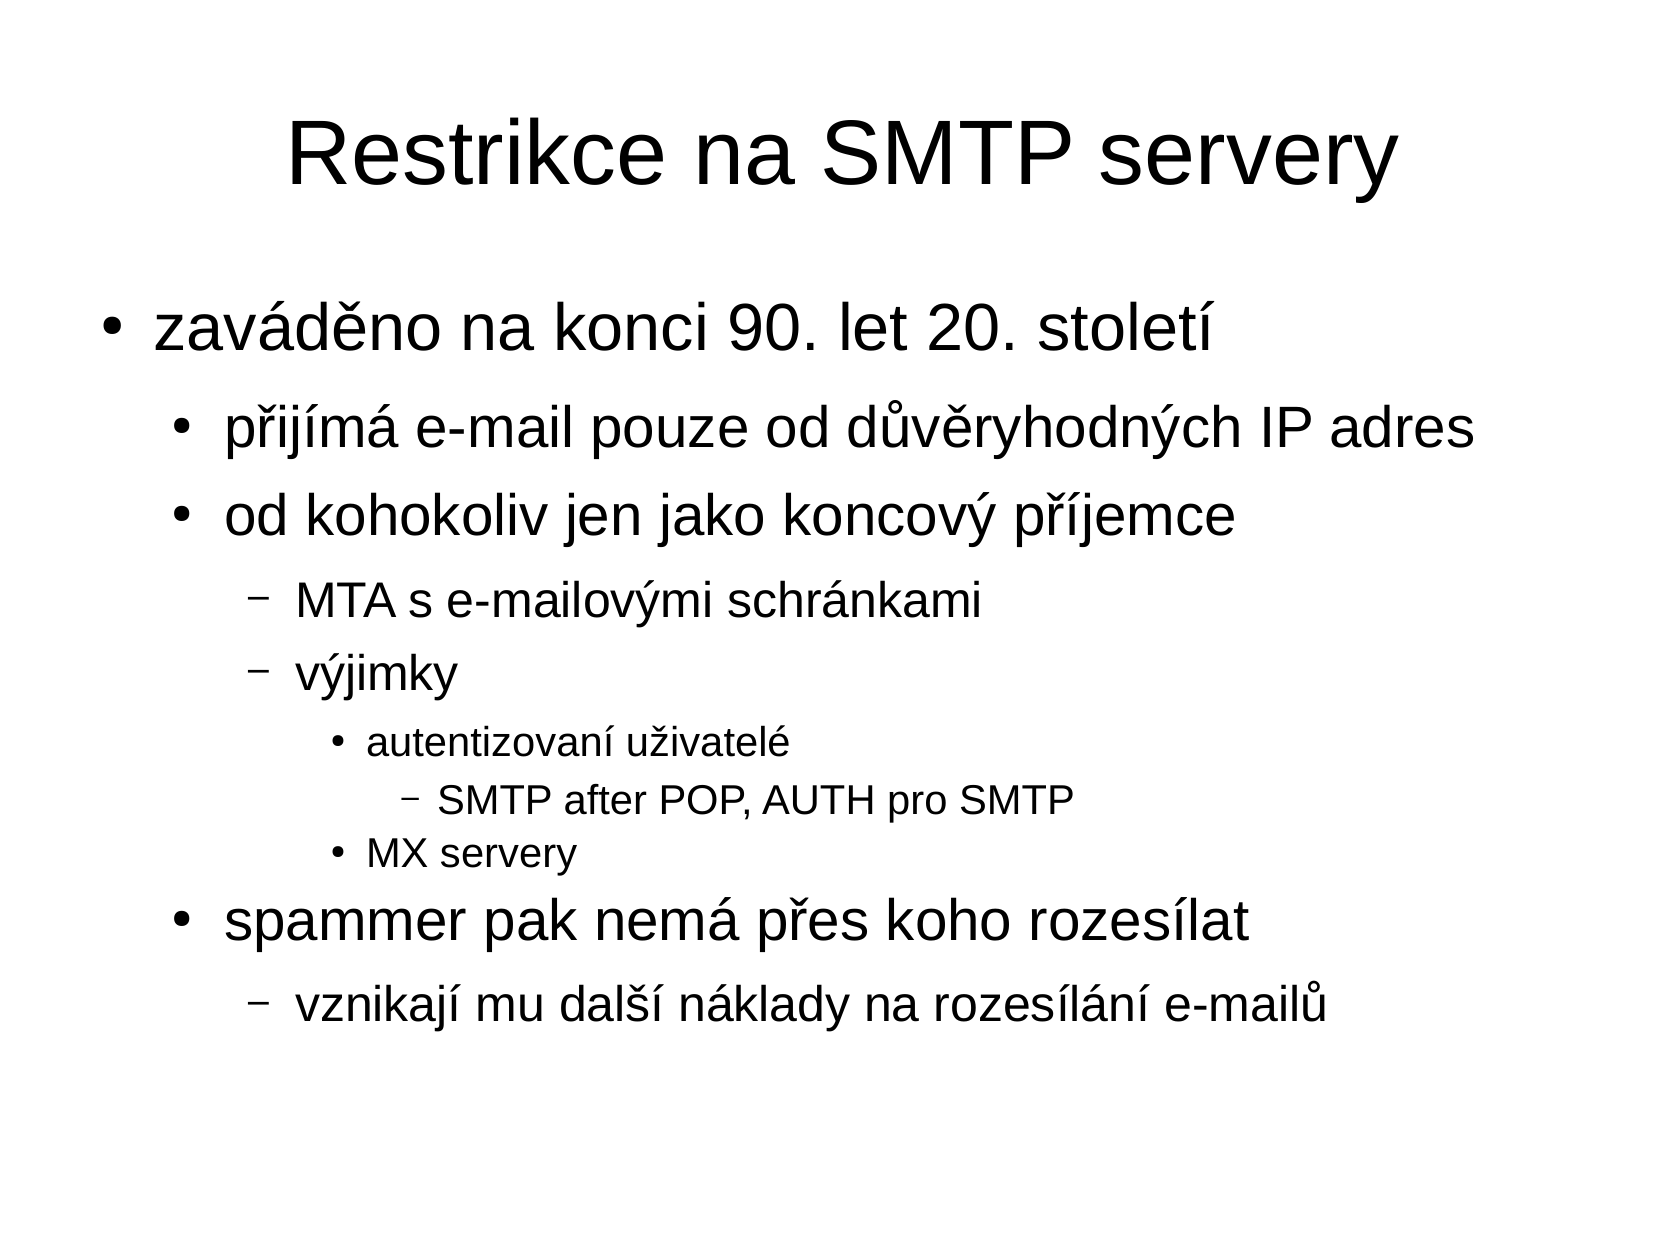

# Restrikce na SMTP servery
zaváděno na konci 90. let 20. století
přijímá e-mail pouze od důvěryhodných IP adres
od kohokoliv jen jako koncový příjemce
MTA s e-mailovými schránkami
výjimky
autentizovaní uživatelé
SMTP after POP, AUTH pro SMTP
MX servery
spammer pak nemá přes koho rozesílat
vznikají mu další náklady na rozesílání e-mailů